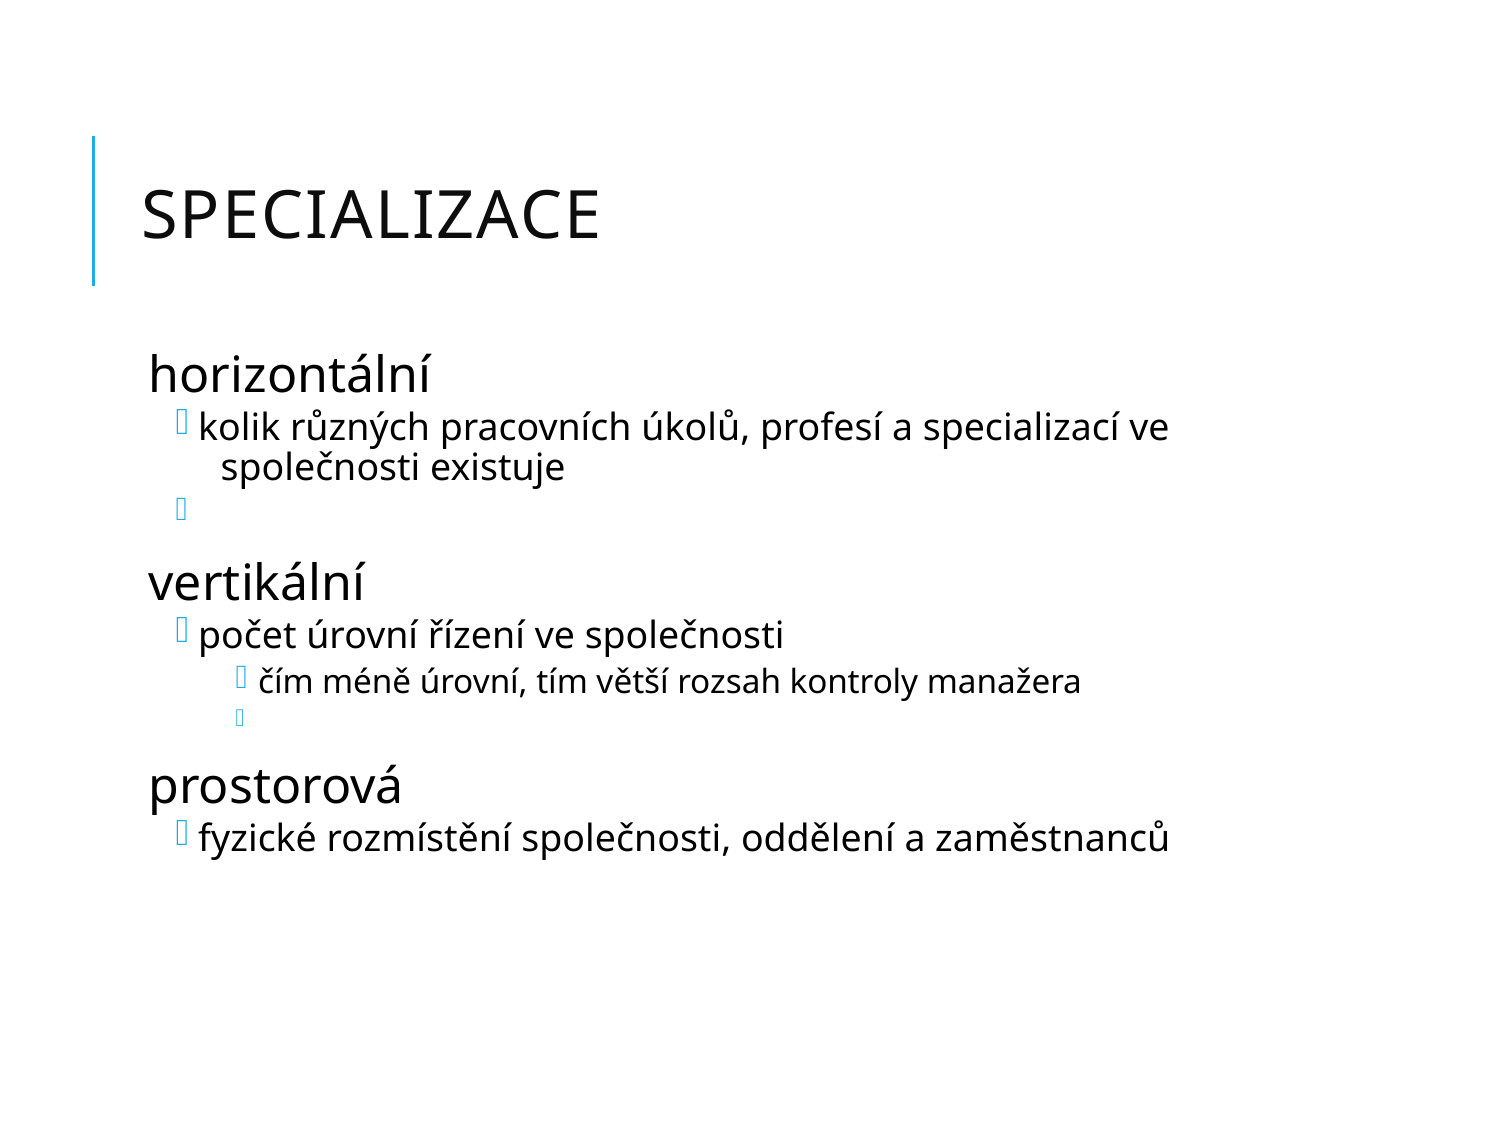

# Specializace
horizontální
kolik různých pracovních úkolů, profesí a specializací ve společnosti existuje
vertikální
počet úrovní řízení ve společnosti
čím méně úrovní, tím větší rozsah kontroly manažera
prostorová
fyzické rozmístění společnosti, oddělení a zaměstnanců